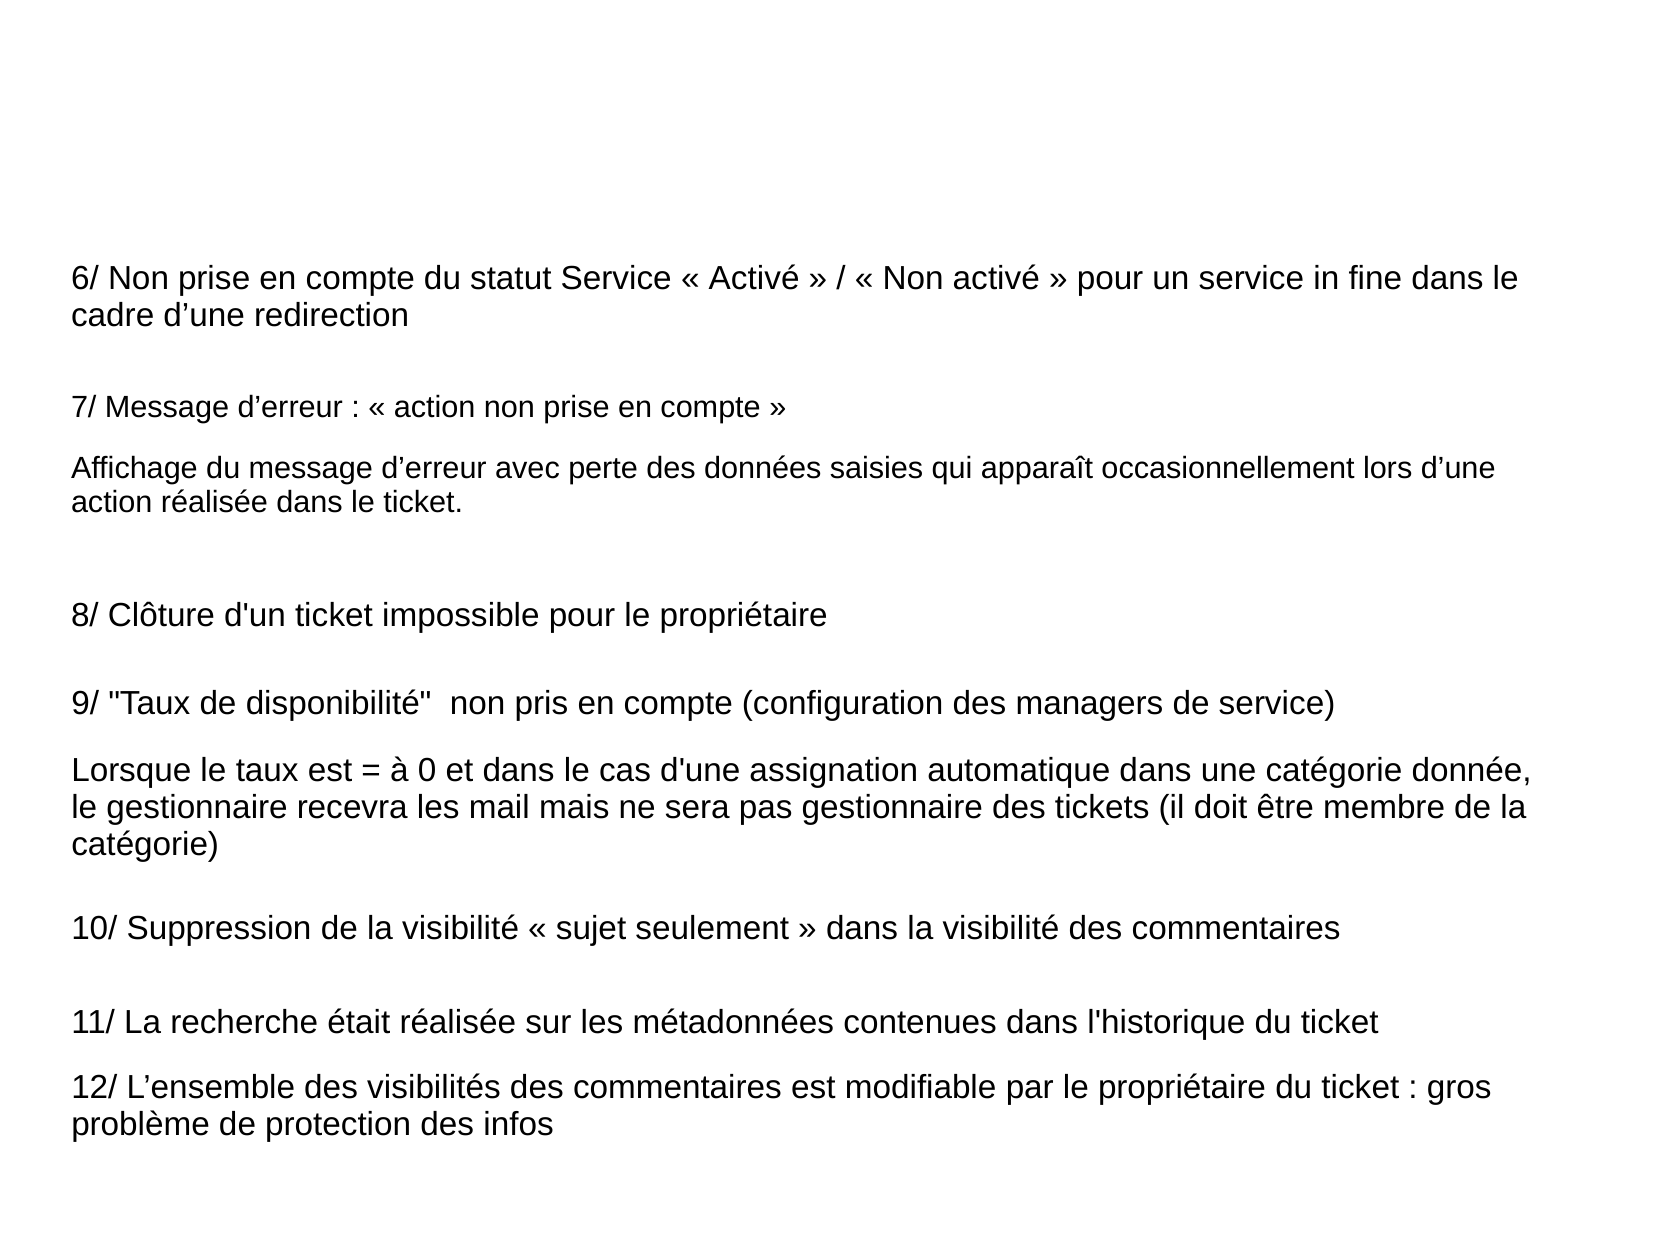

# 6/ Non prise en compte du statut Service « Activé » / « Non activé » pour un service in fine dans le cadre d’une redirection
7/ Message d’erreur : « action non prise en compte »
Affichage du message d’erreur avec perte des données saisies qui apparaît occasionnellement lors d’une action réalisée dans le ticket.
8/ Clôture d'un ticket impossible pour le propriétaire
9/ "Taux de disponibilité" non pris en compte (configuration des managers de service)
Lorsque le taux est = à 0 et dans le cas d'une assignation automatique dans une catégorie donnée, le gestionnaire recevra les mail mais ne sera pas gestionnaire des tickets (il doit être membre de la catégorie)
10/ Suppression de la visibilité « sujet seulement » dans la visibilité des commentaires
11/ La recherche était réalisée sur les métadonnées contenues dans l'historique du ticket
12/ L’ensemble des visibilités des commentaires est modifiable par le propriétaire du ticket : gros problème de protection des infos